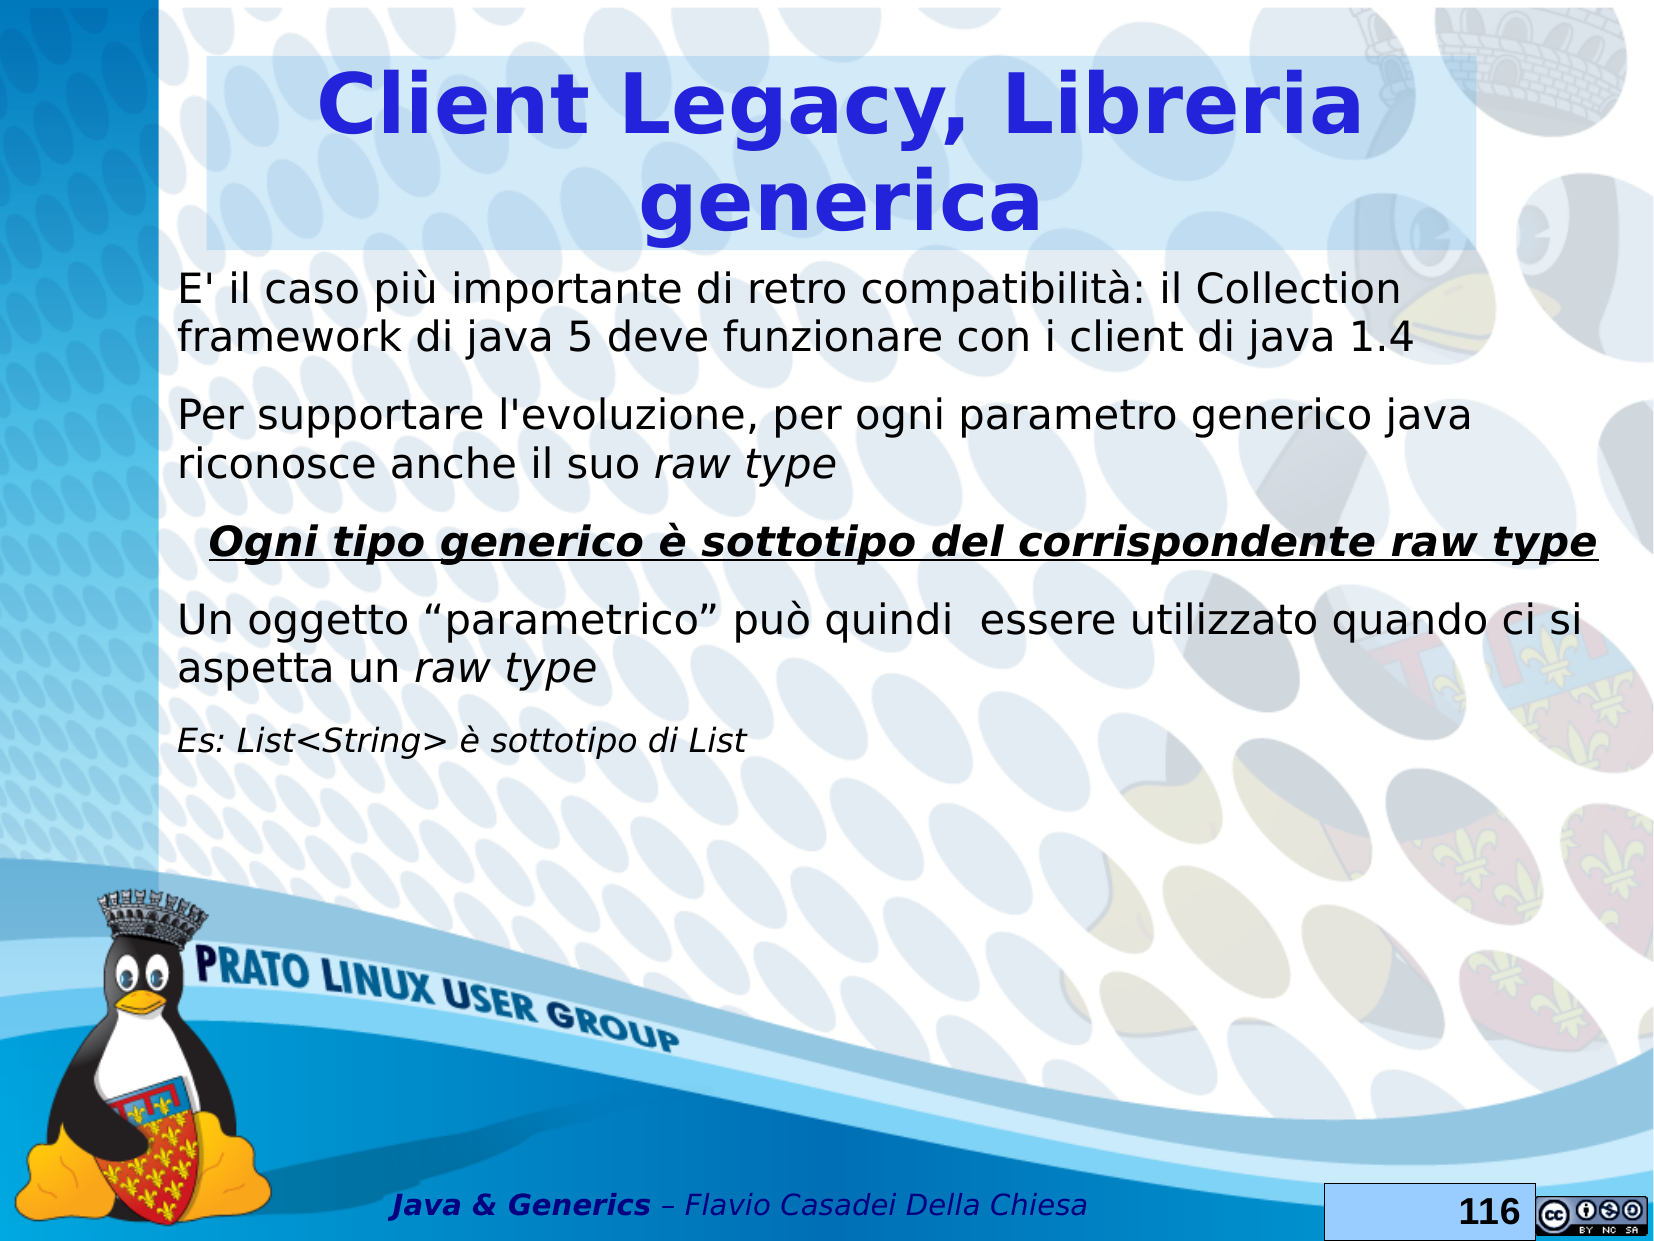

# Client Legacy, Libreria generica
E' il caso più importante di retro compatibilità: il Collection framework di java 5 deve funzionare con i client di java 1.4
Per supportare l'evoluzione, per ogni parametro generico java riconosce anche il suo raw type
Ogni tipo generico è sottotipo del corrispondente raw type
Un oggetto “parametrico” può quindi essere utilizzato quando ci si aspetta un raw type
Es: List<String> è sottotipo di List